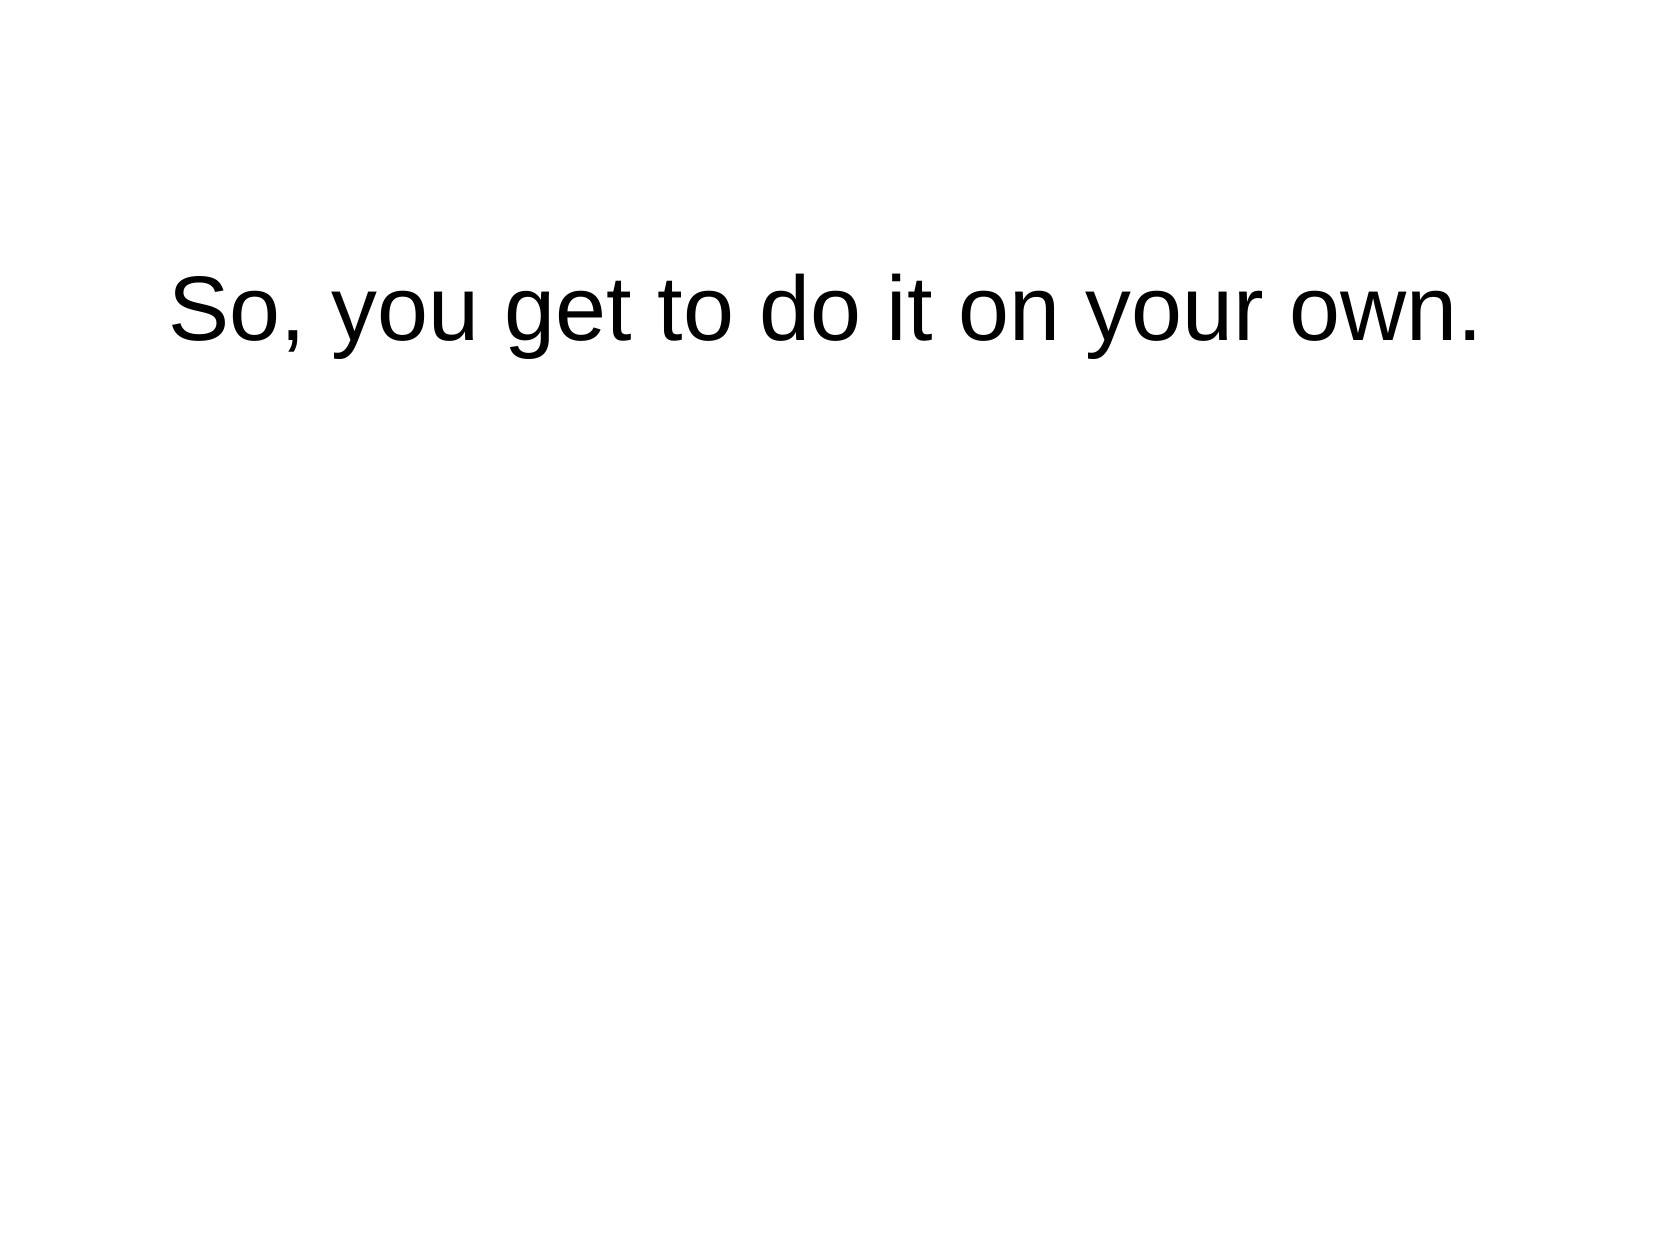

# So, you get to do it on your own.